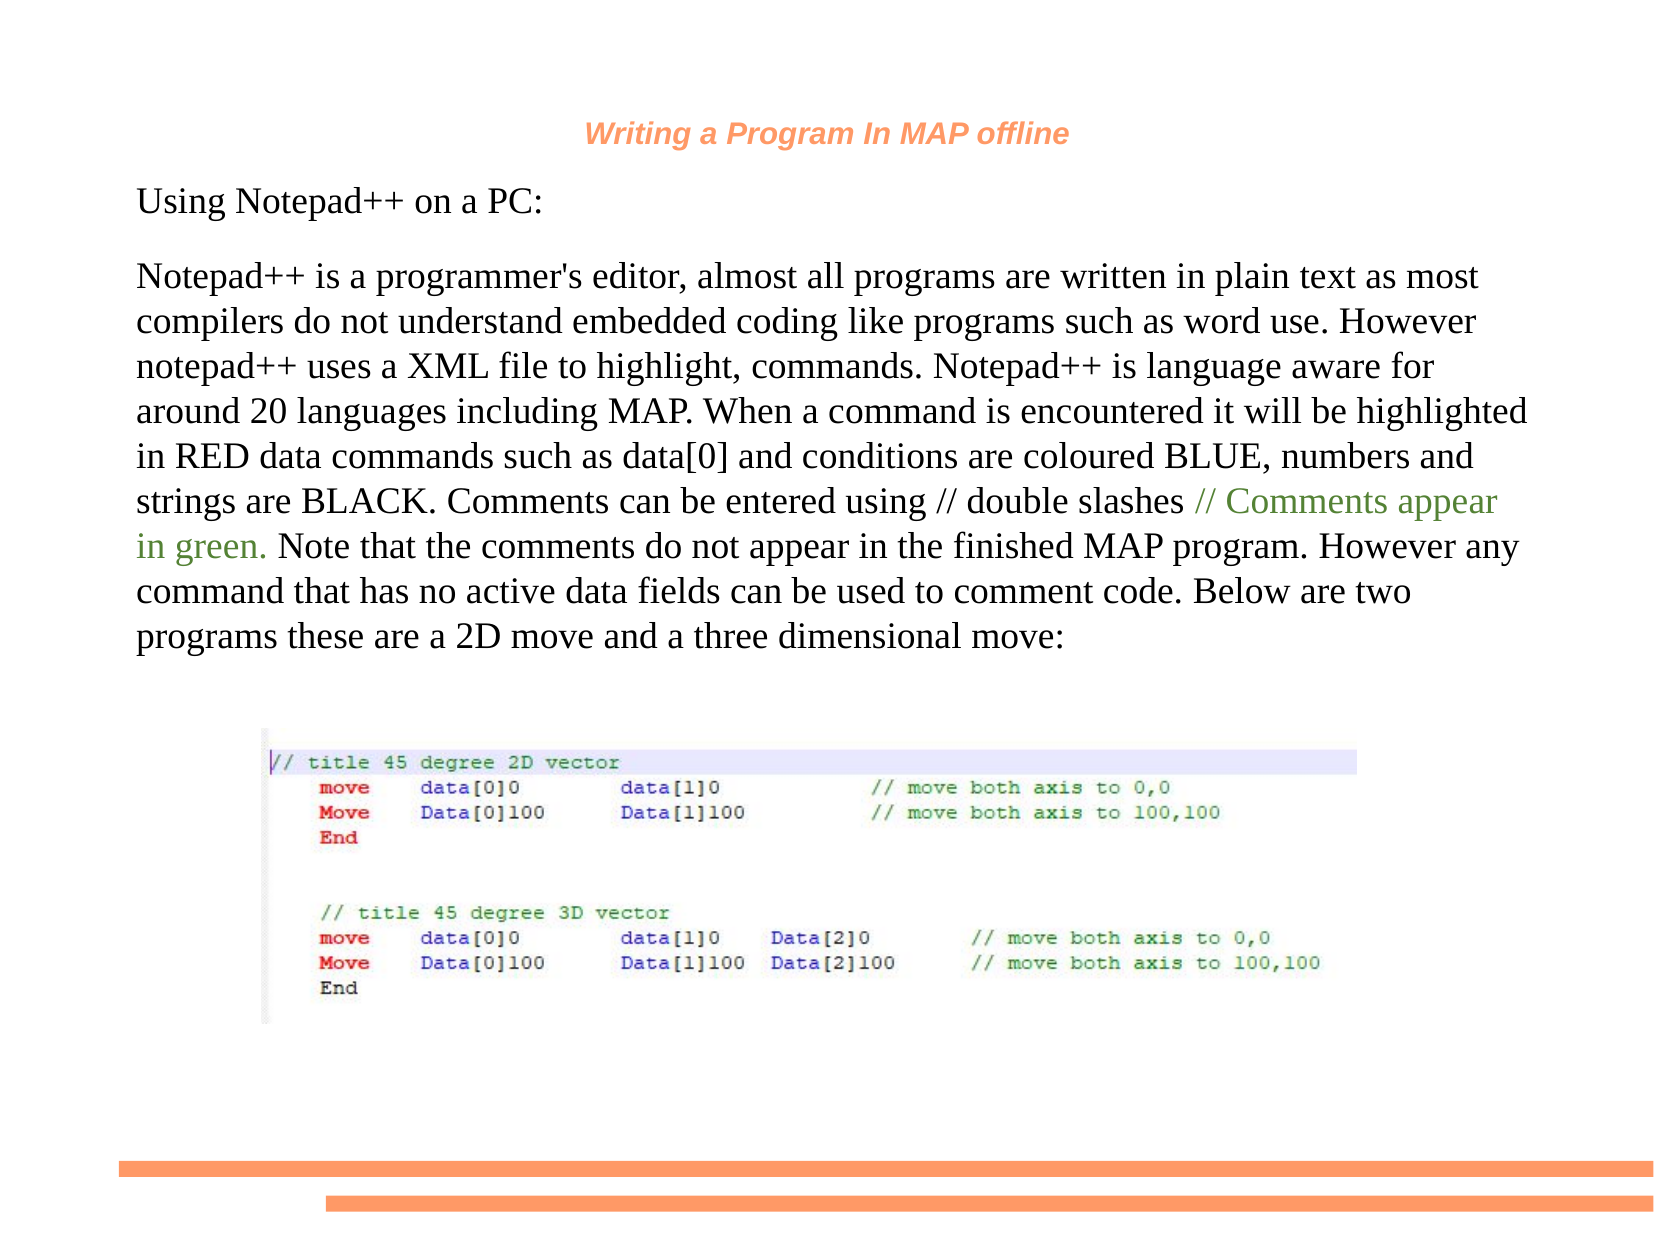

# Writing a Program In MAP offline
Using Notepad++ on a PC:
Notepad++ is a programmer's editor, almost all programs are written in plain text as most compilers do not understand embedded coding like programs such as word use. However notepad++ uses a XML file to highlight, commands. Notepad++ is language aware for around 20 languages including MAP. When a command is encountered it will be highlighted in RED data commands such as data[0] and conditions are coloured BLUE, numbers and strings are BLACK. Comments can be entered using // double slashes // Comments appear in green. Note that the comments do not appear in the finished MAP program. However any command that has no active data fields can be used to comment code. Below are two programs these are a 2D move and a three dimensional move: